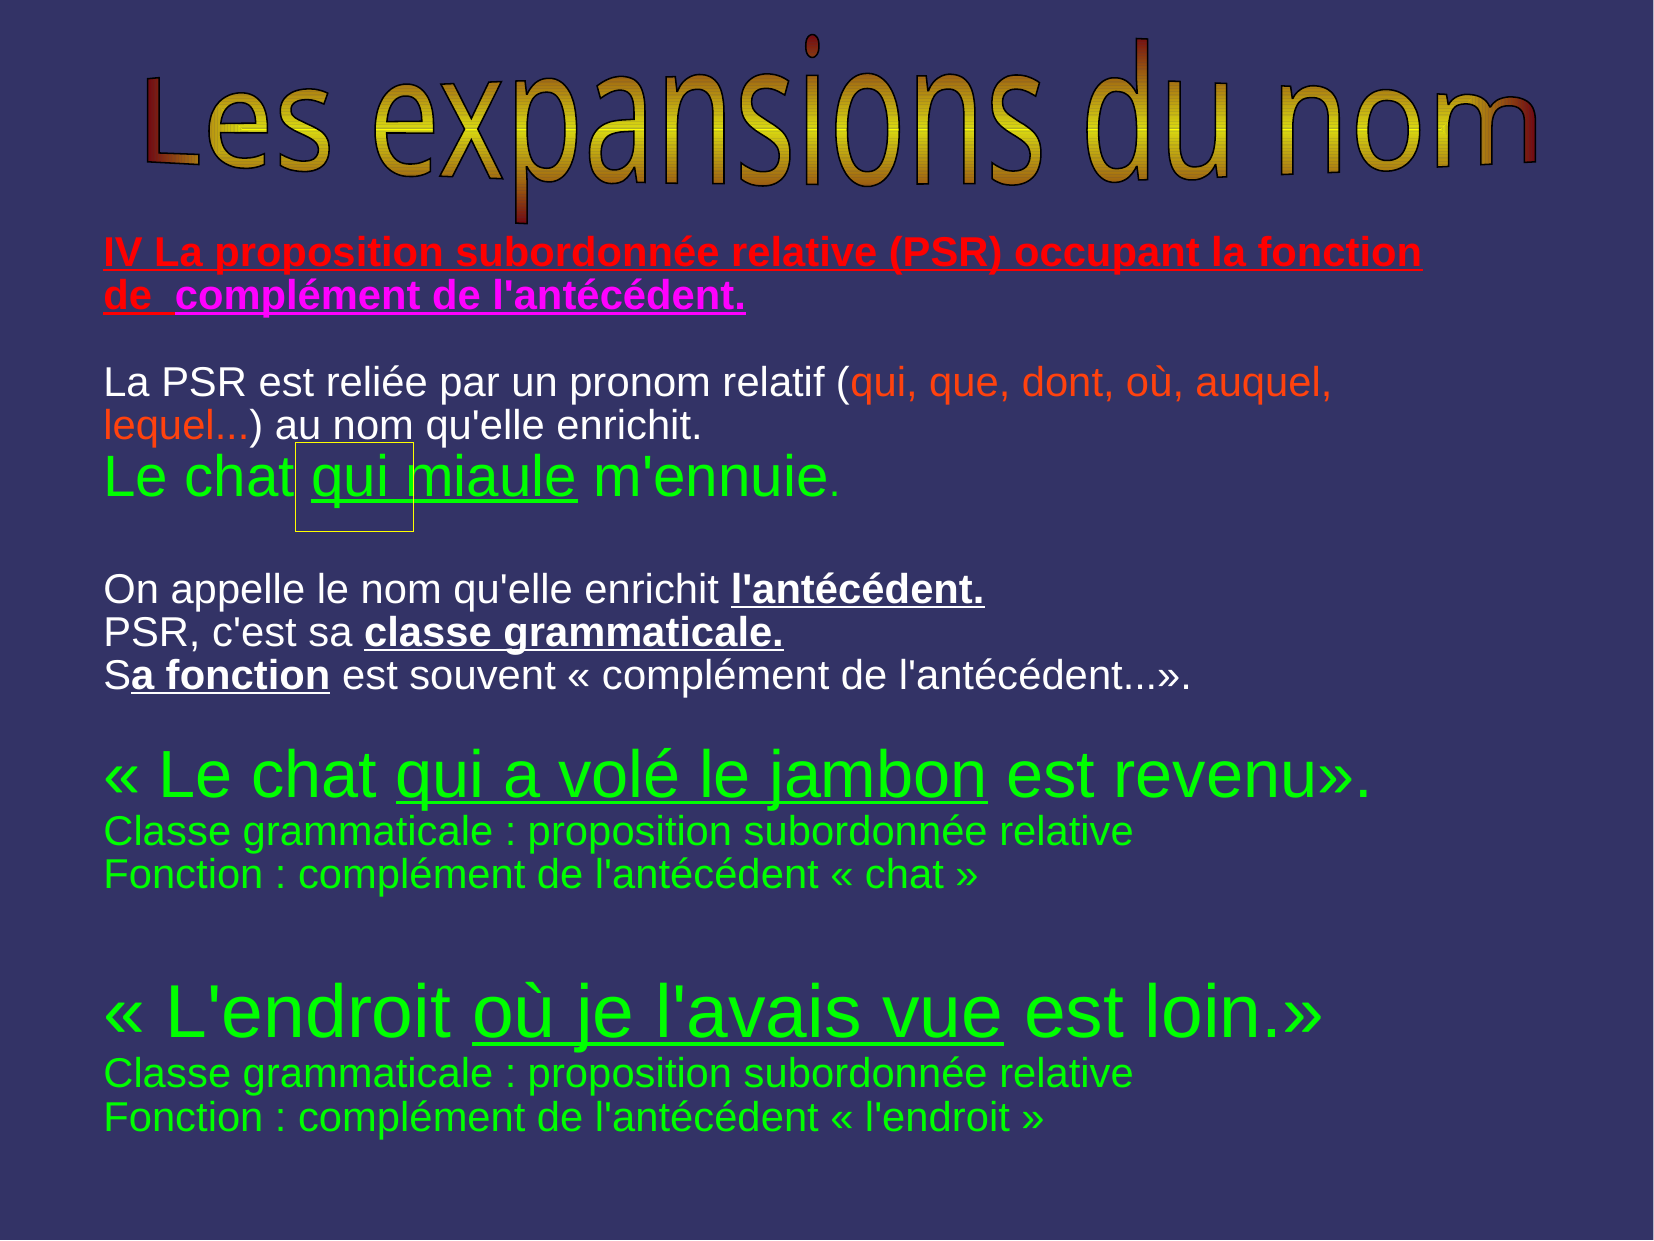

Les expansions du nom
IV La proposition subordonnée relative (PSR) occupant la fonction de complément de l'antécédent.
La PSR est reliée par un pronom relatif (qui, que, dont, où, auquel, lequel...) au nom qu'elle enrichit.
Le chat qui miaule m'ennuie.
On appelle le nom qu'elle enrichit l'antécédent.
PSR, c'est sa classe grammaticale.
Sa fonction est souvent « complément de l'antécédent...».
« Le chat qui a volé le jambon est revenu».
Classe grammaticale : proposition subordonnée relative
Fonction : complément de l'antécédent « chat »
« L'endroit où je l'avais vue est loin.»
Classe grammaticale : proposition subordonnée relative
Fonction : complément de l'antécédent « l'endroit »